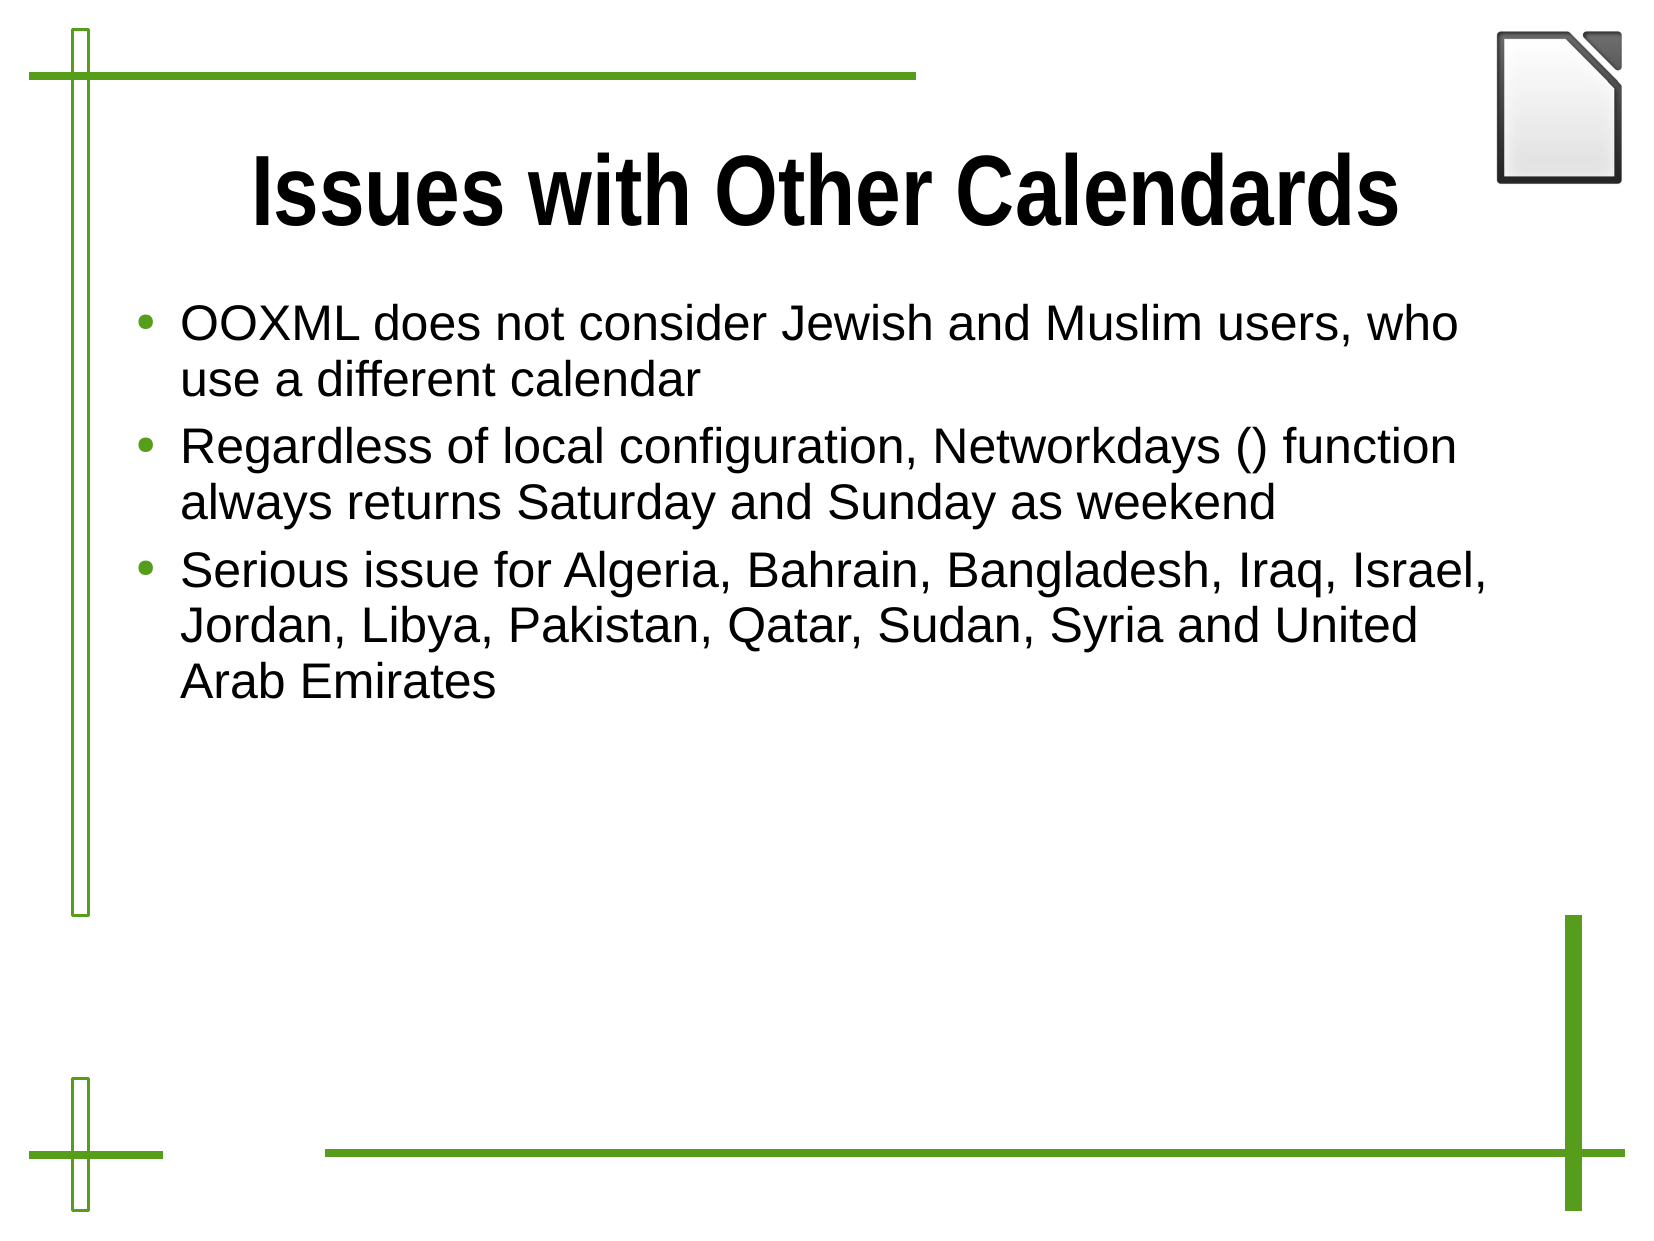

# Issues with Other Calendards
OOXML does not consider Jewish and Muslim users, who use a different calendar
Regardless of local configuration, Networkdays () function always returns Saturday and Sunday as weekend
Serious issue for Algeria, Bahrain, Bangladesh, Iraq, Israel, Jordan, Libya, Pakistan, Qatar, Sudan, Syria and United Arab Emirates